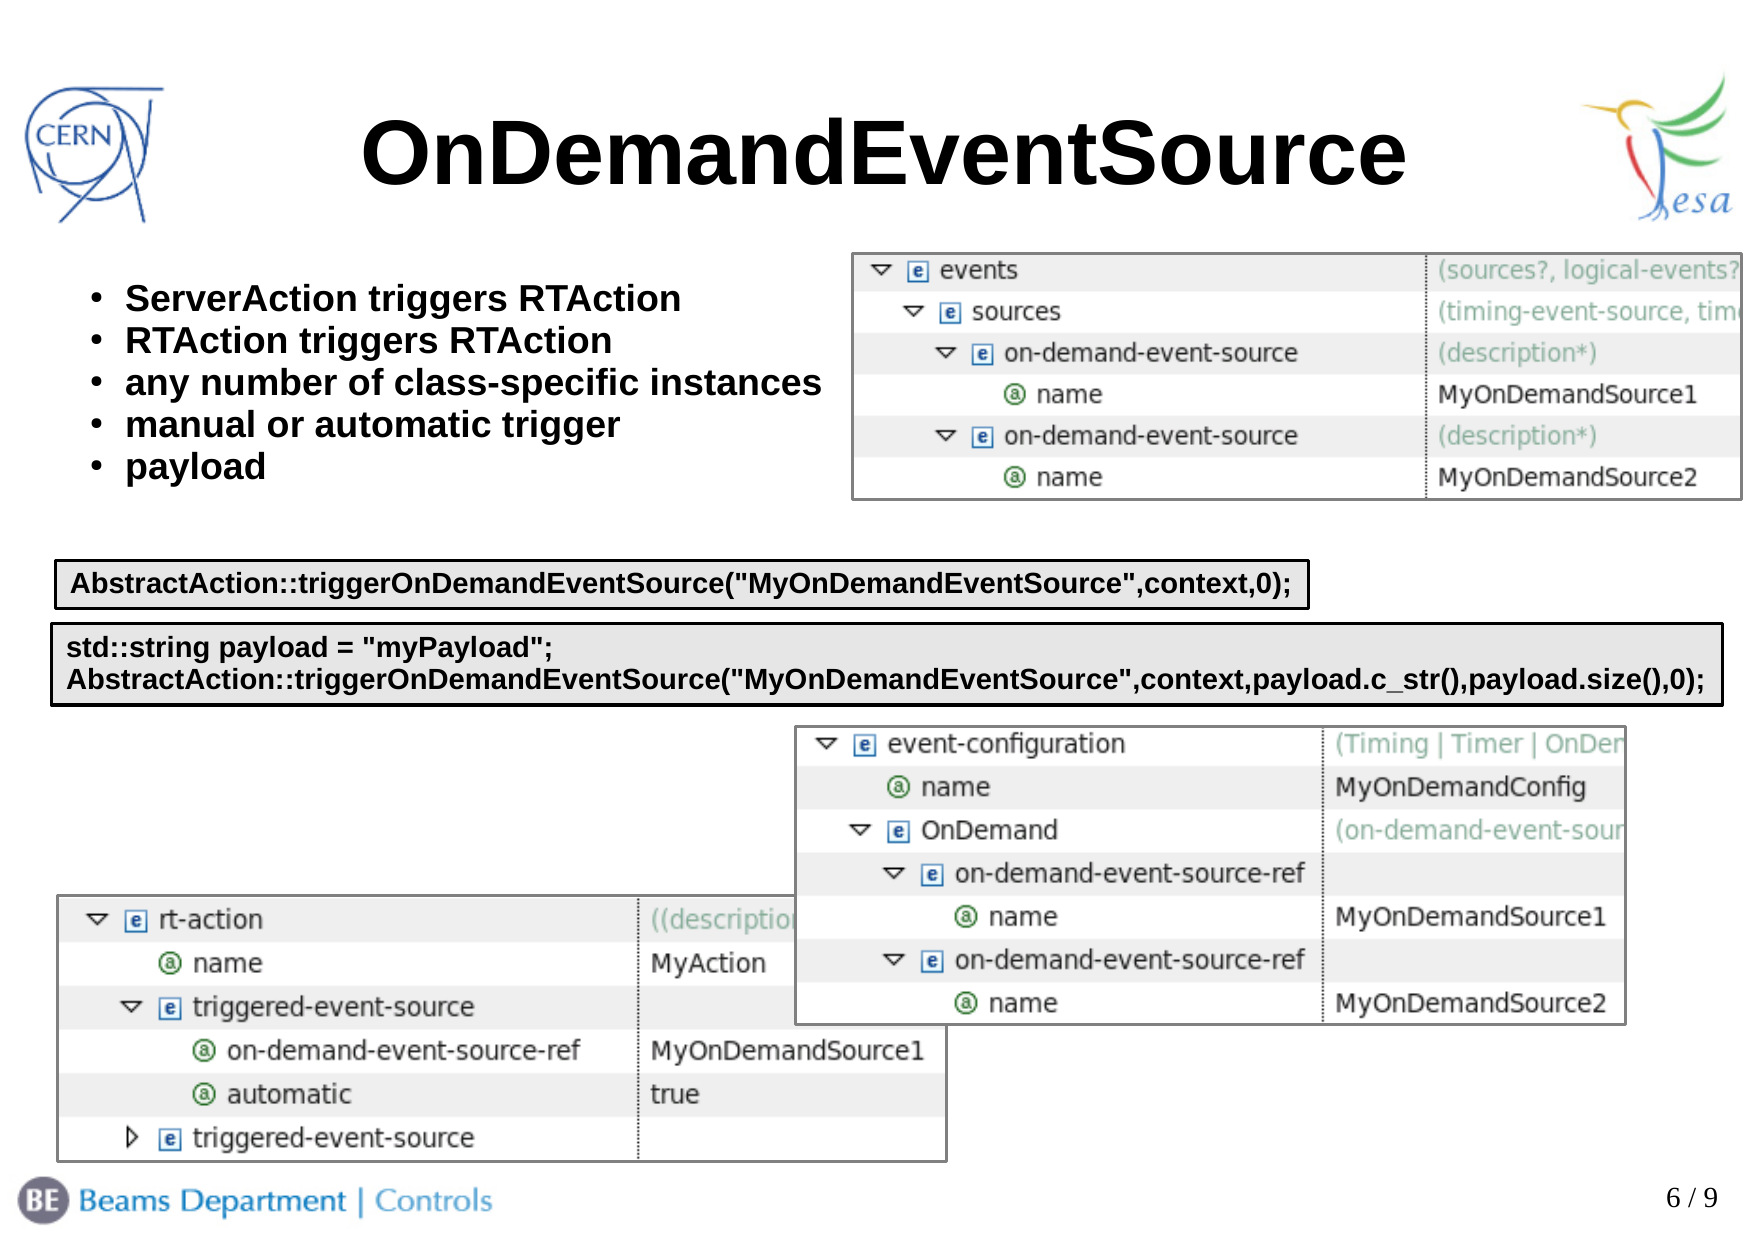

# OnDemandEventSource
ServerAction triggers RTAction
RTAction triggers RTAction
any number of class-specific instances
manual or automatic trigger
payload
AbstractAction::triggerOnDemandEventSource("MyOnDemandEventSource",context,0);
std::string payload = "myPayload";
AbstractAction::triggerOnDemandEventSource("MyOnDemandEventSource",context,payload.c_str(),payload.size(),0);
6